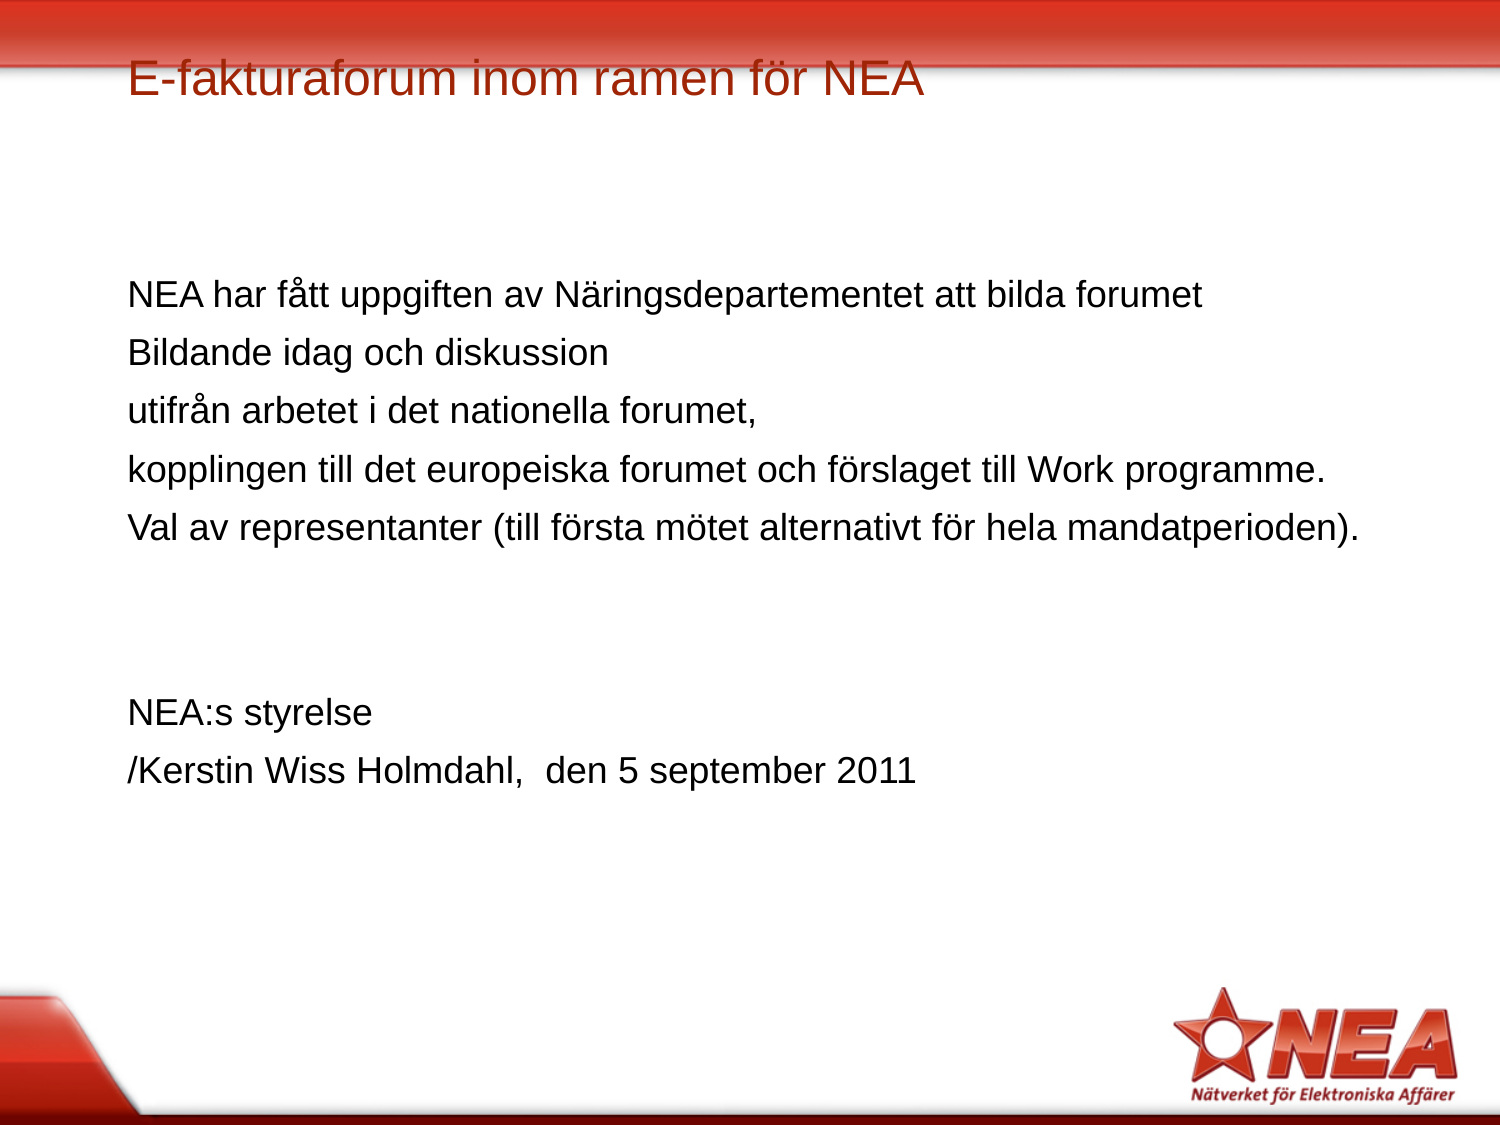

# E-fakturaforum inom ramen för NEA
NEA har fått uppgiften av Näringsdepartementet att bilda forumet
Bildande idag och diskussion
utifrån arbetet i det nationella forumet,
kopplingen till det europeiska forumet och förslaget till Work programme.
Val av representanter (till första mötet alternativt för hela mandatperioden).
NEA:s styrelse
/Kerstin Wiss Holmdahl, den 5 september 2011